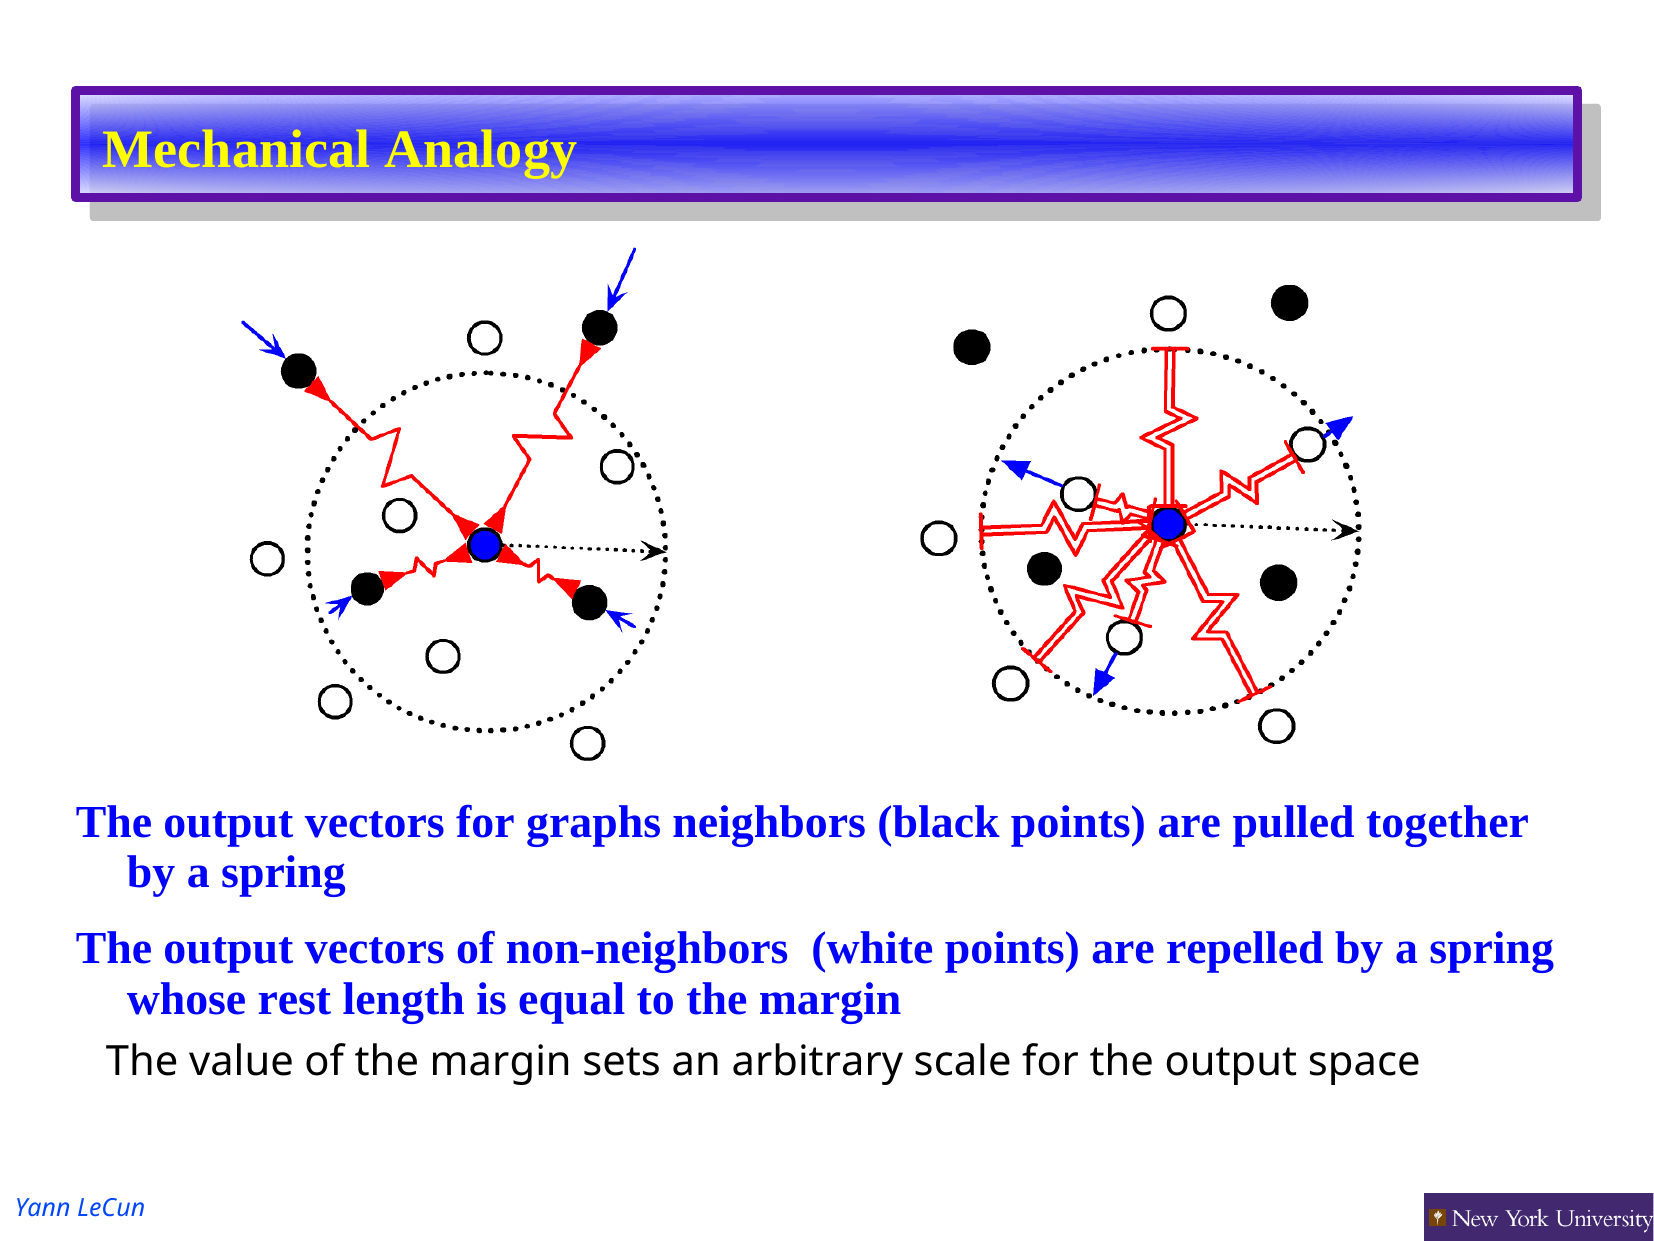

# Mechanical Analogy
The output vectors for graphs neighbors (black points) are pulled together by a spring
The output vectors of non-neighbors (white points) are repelled by a spring whose rest length is equal to the margin
The value of the margin sets an arbitrary scale for the output space